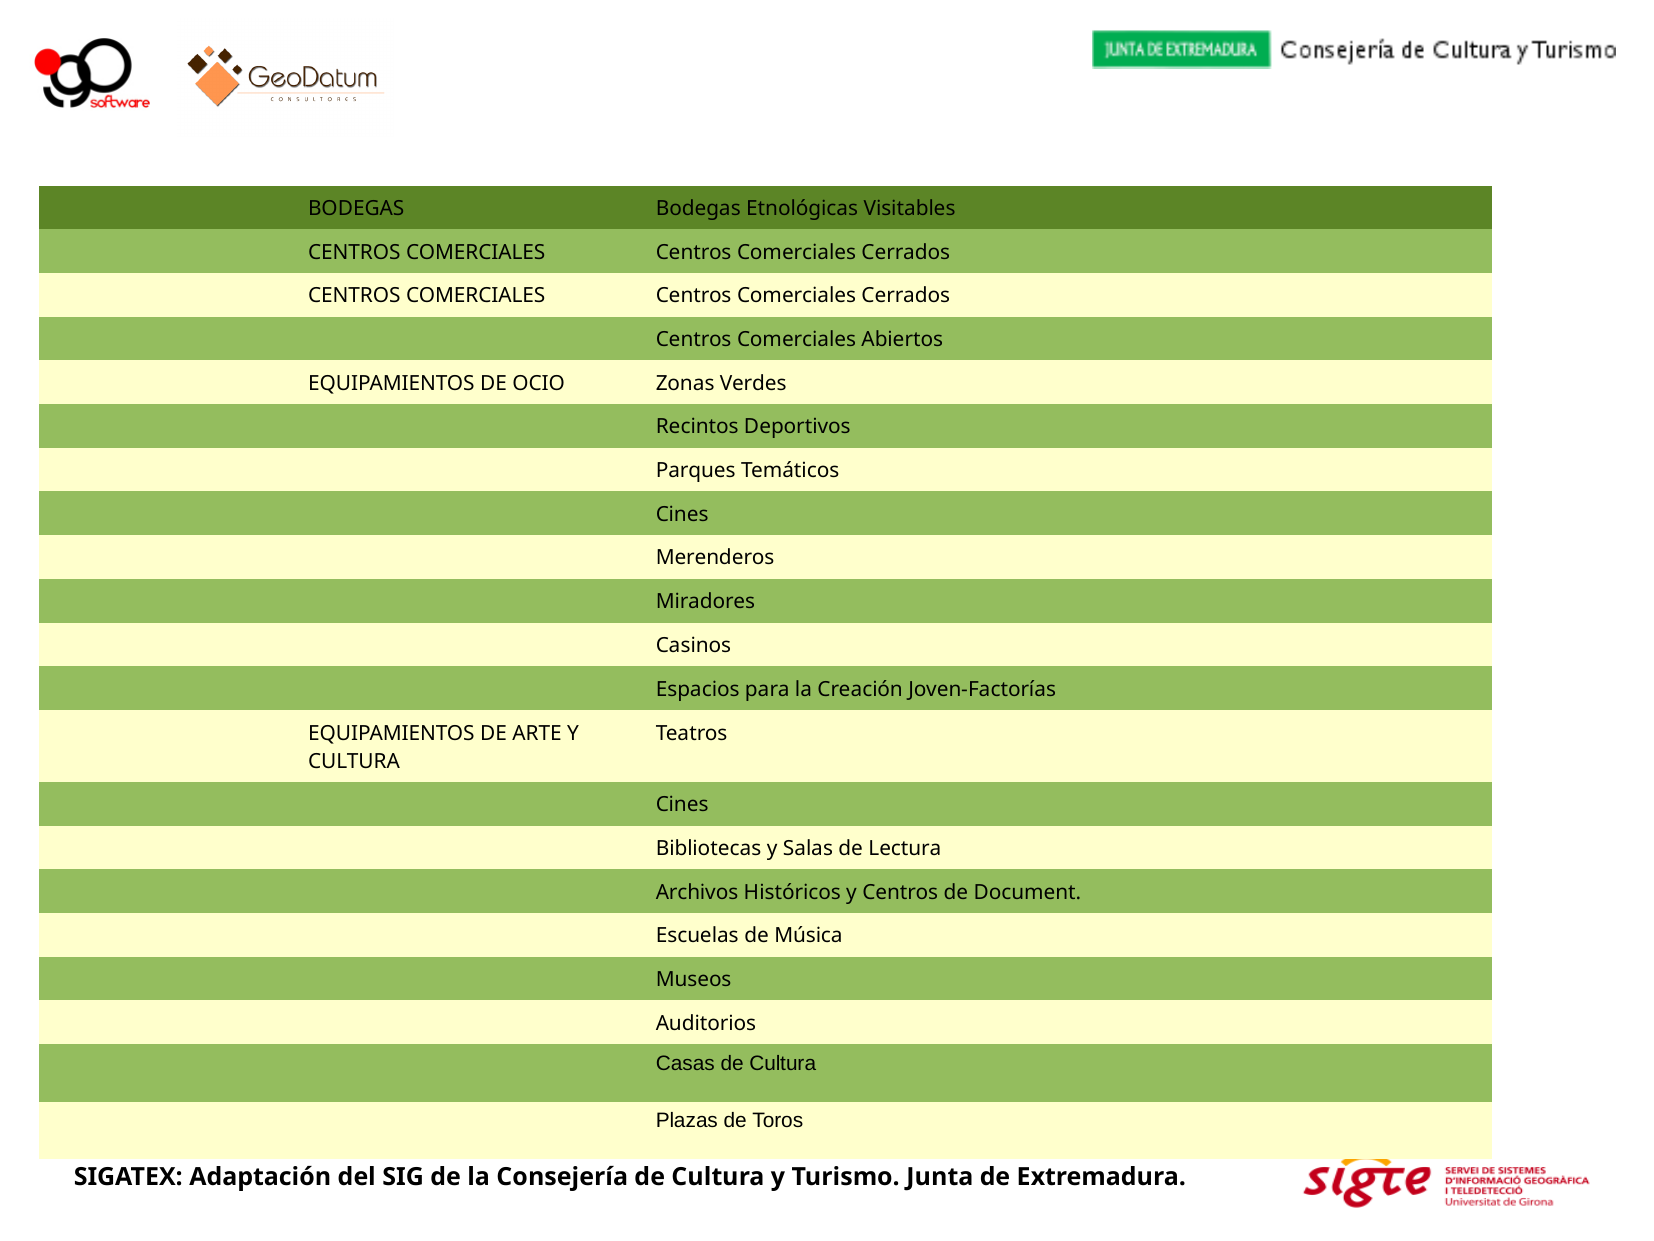

| | BODEGAS | Bodegas Etnológicas Visitables | |
| --- | --- | --- | --- |
| | CENTROS COMERCIALES | Centros Comerciales Cerrados | |
| | CENTROS COMERCIALES | Centros Comerciales Cerrados | |
| | | Centros Comerciales Abiertos | |
| | EQUIPAMIENTOS DE OCIO | Zonas Verdes | |
| | | Recintos Deportivos | |
| | | Parques Temáticos | |
| | | Cines | |
| | | Merenderos | |
| | | Miradores | |
| | | Casinos | |
| | | Espacios para la Creación Joven-Factorías | |
| | EQUIPAMIENTOS DE ARTE Y CULTURA | Teatros | |
| | | Cines | |
| | | Bibliotecas y Salas de Lectura | |
| | | Archivos Históricos y Centros de Document. | |
| | | Escuelas de Música | |
| | | Museos | |
| | | Auditorios | |
| | | Casas de Cultura | |
| | | Plazas de Toros | |
SIGATEX: Adaptación del SIG de la Consejería de Cultura y Turismo. Junta de Extremadura.